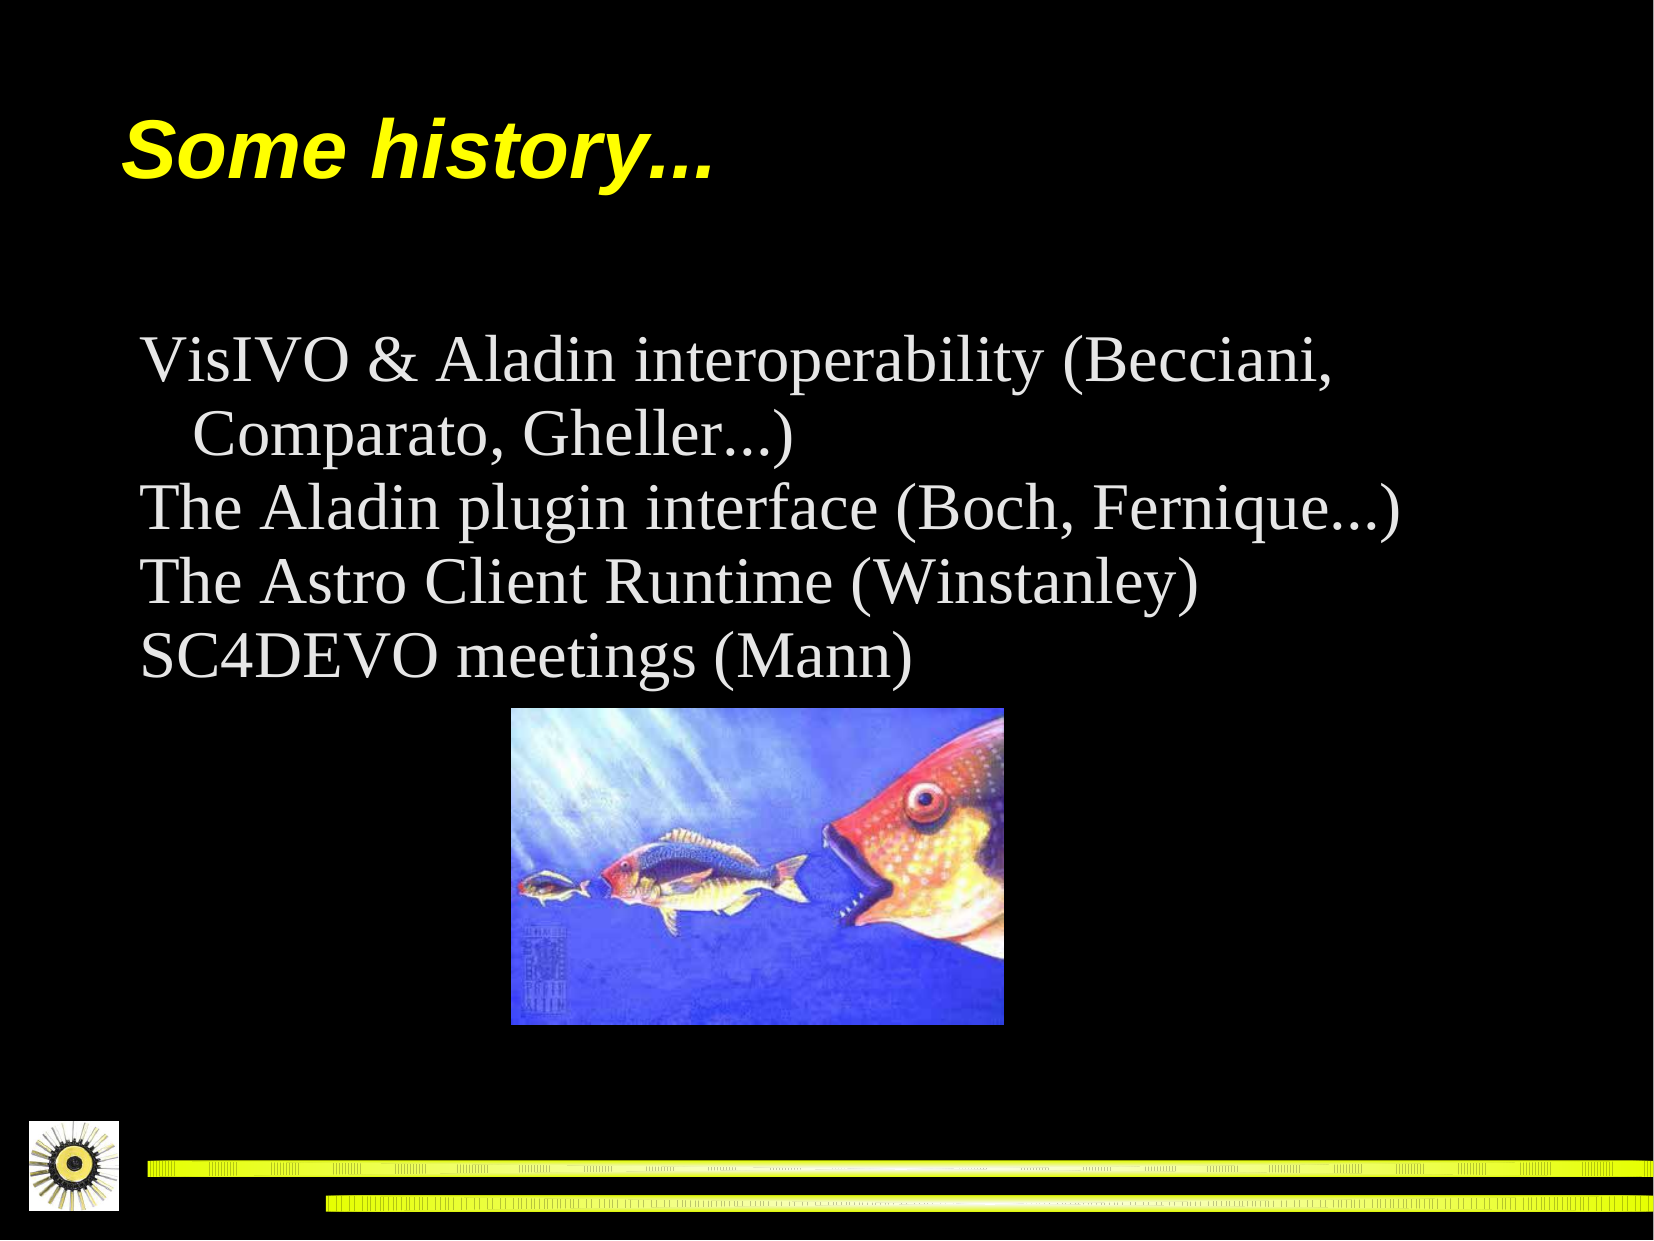

# Some history...
VisIVO & Aladin interoperability (Becciani, Comparato, Gheller...)
The Aladin plugin interface (Boch, Fernique...)
The Astro Client Runtime (Winstanley)
SC4DEVO meetings (Mann)